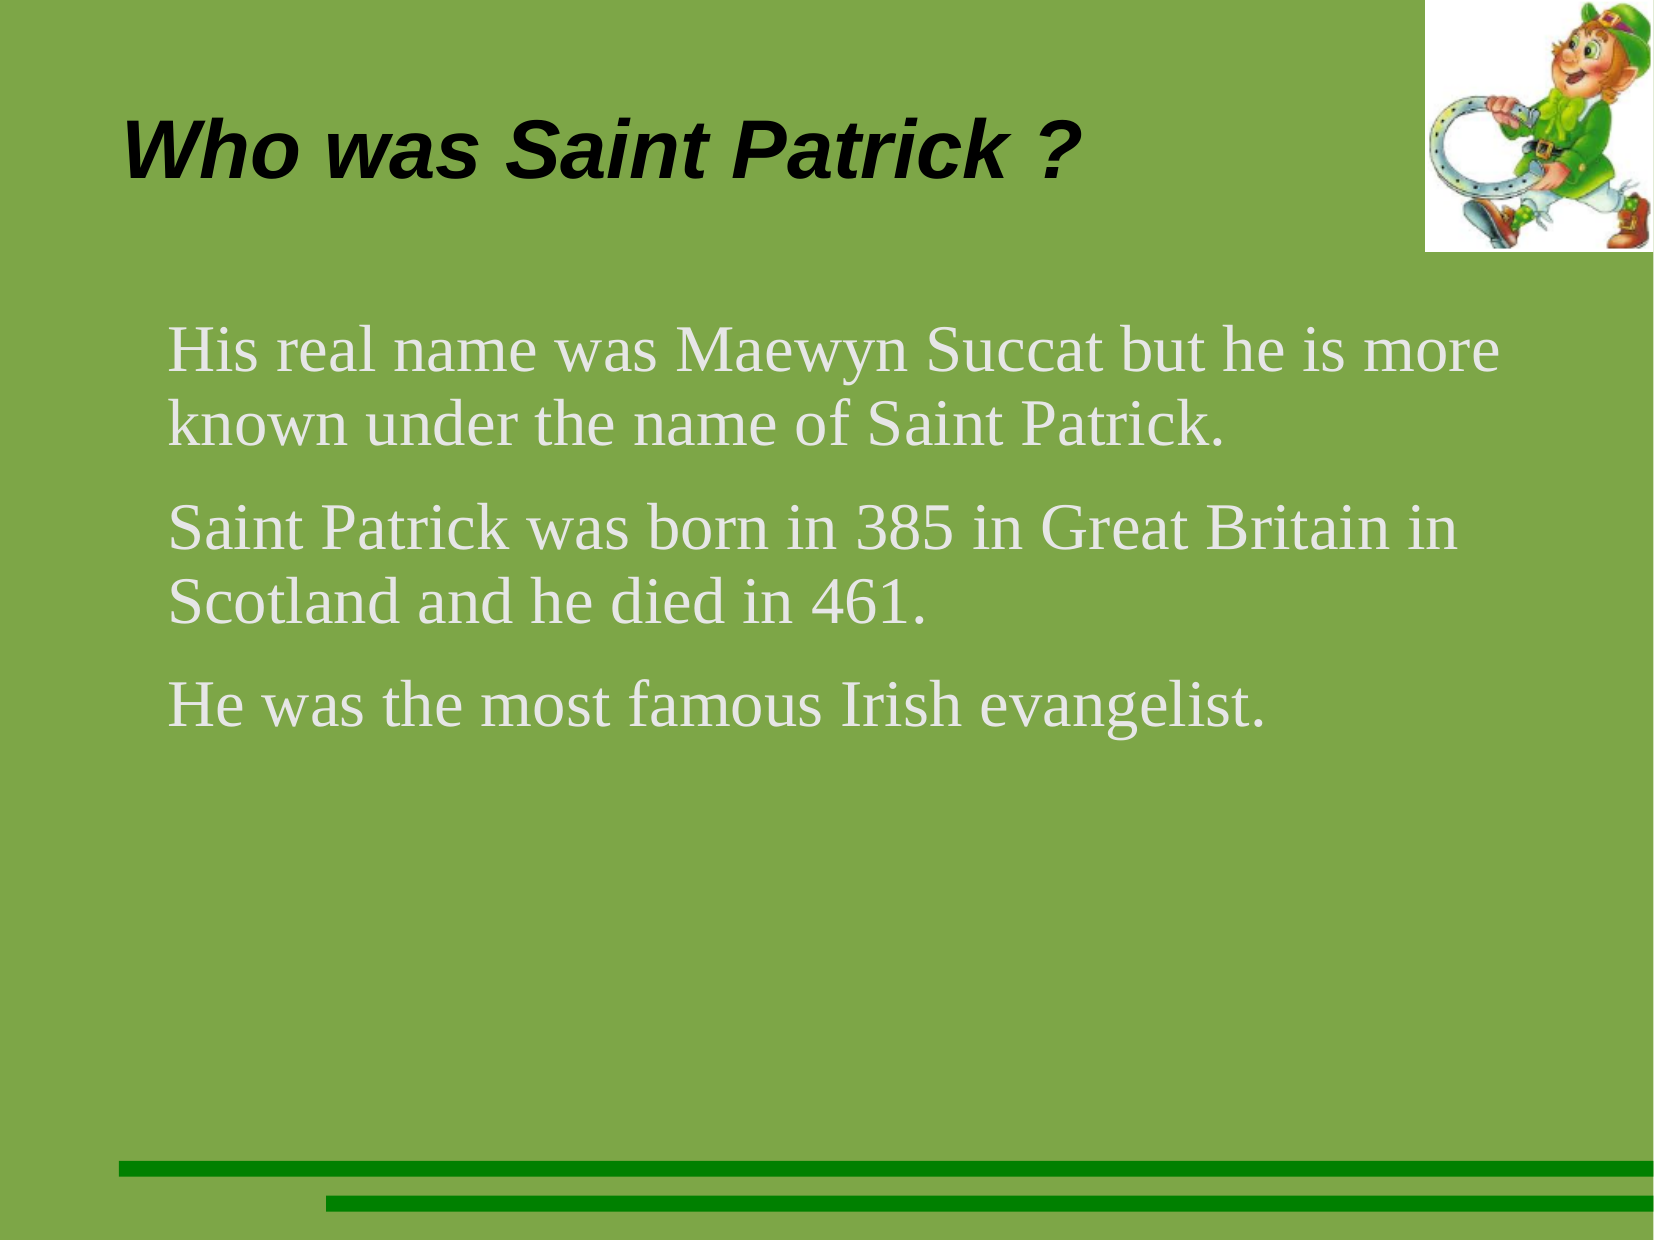

# Who was Saint Patrick ?
His real name was Maewyn Succat but he is more known under the name of Saint Patrick.
Saint Patrick was born in 385 in Great Britain in Scotland and he died in 461.
He was the most famous Irish evangelist.